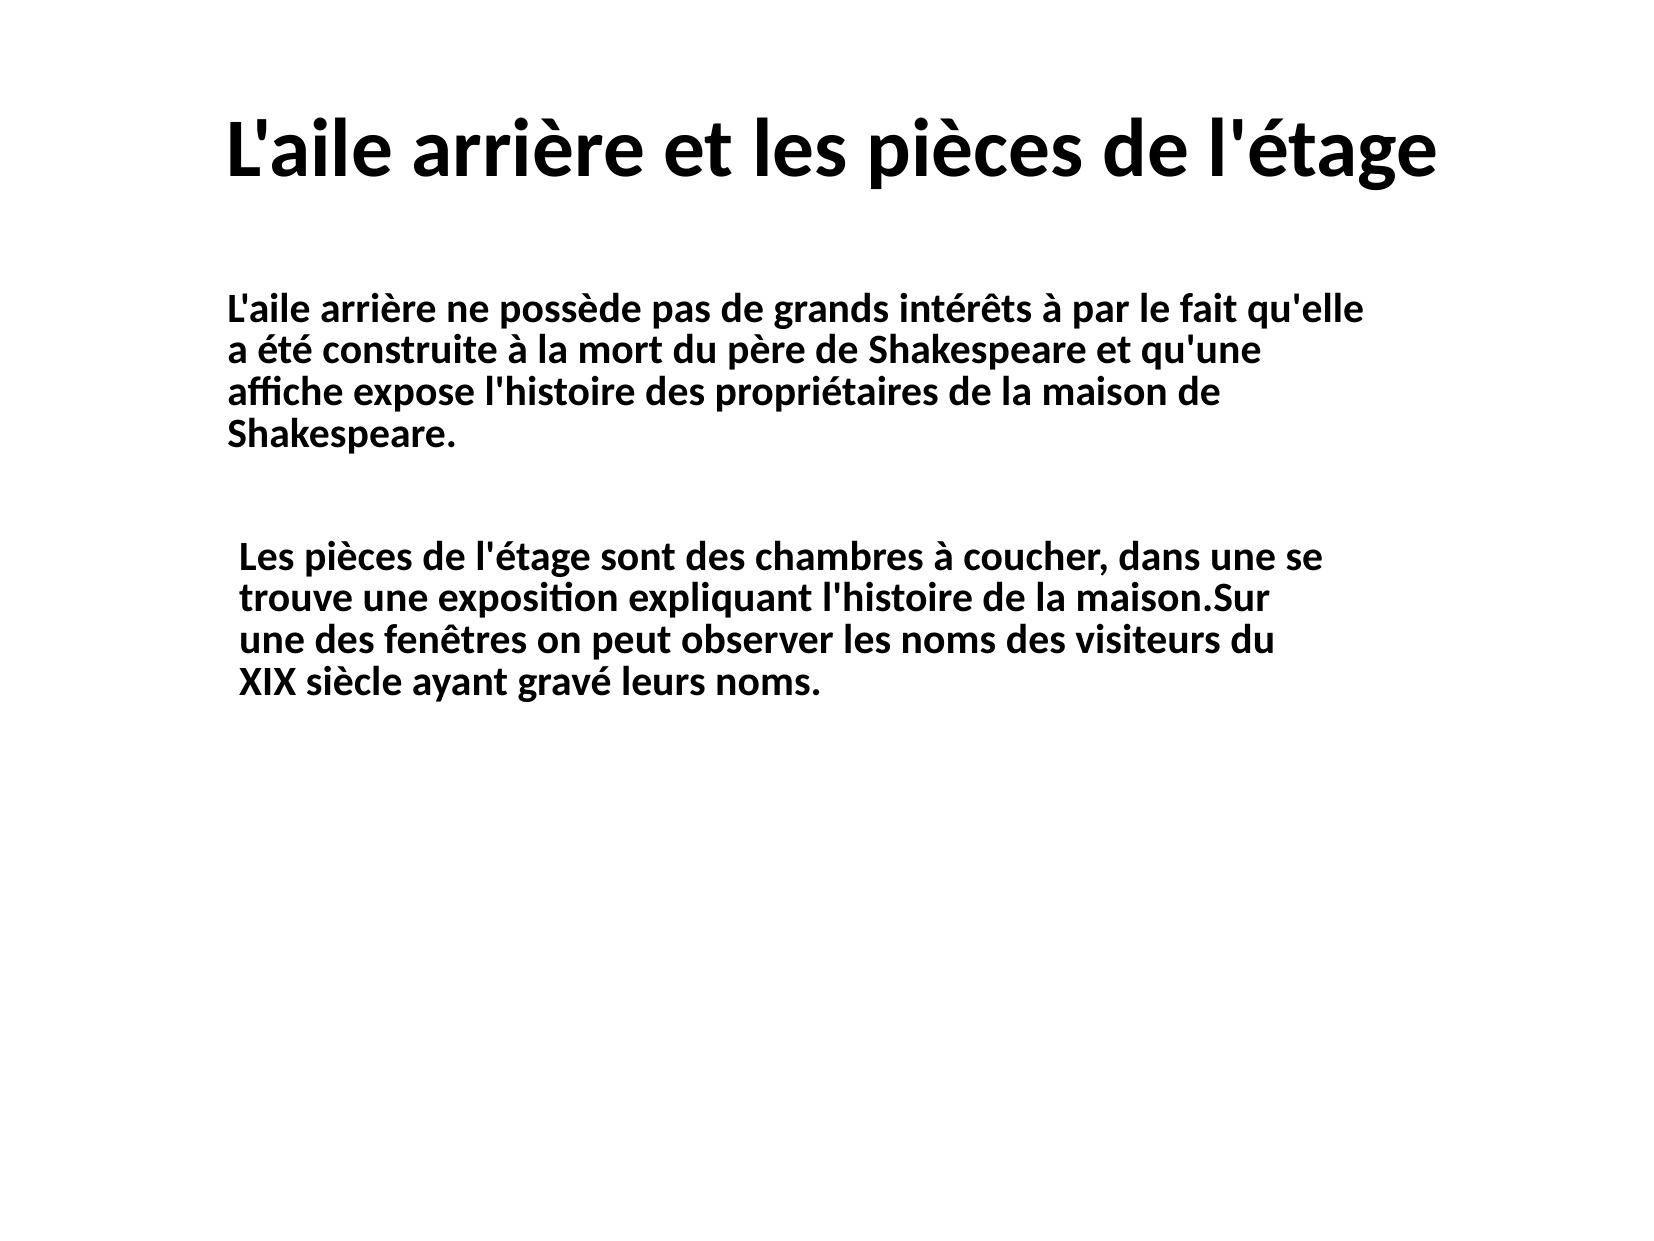

L'aile arrière et les pièces de l'étage
L'aile arrière ne possède pas de grands intérêts à par le fait qu'elle a été construite à la mort du père de Shakespeare et qu'une affiche expose l'histoire des propriétaires de la maison de Shakespeare.
Les pièces de l'étage sont des chambres à coucher, dans une se trouve une exposition expliquant l'histoire de la maison.Sur une des fenêtres on peut observer les noms des visiteurs du XIX siècle ayant gravé leurs noms.